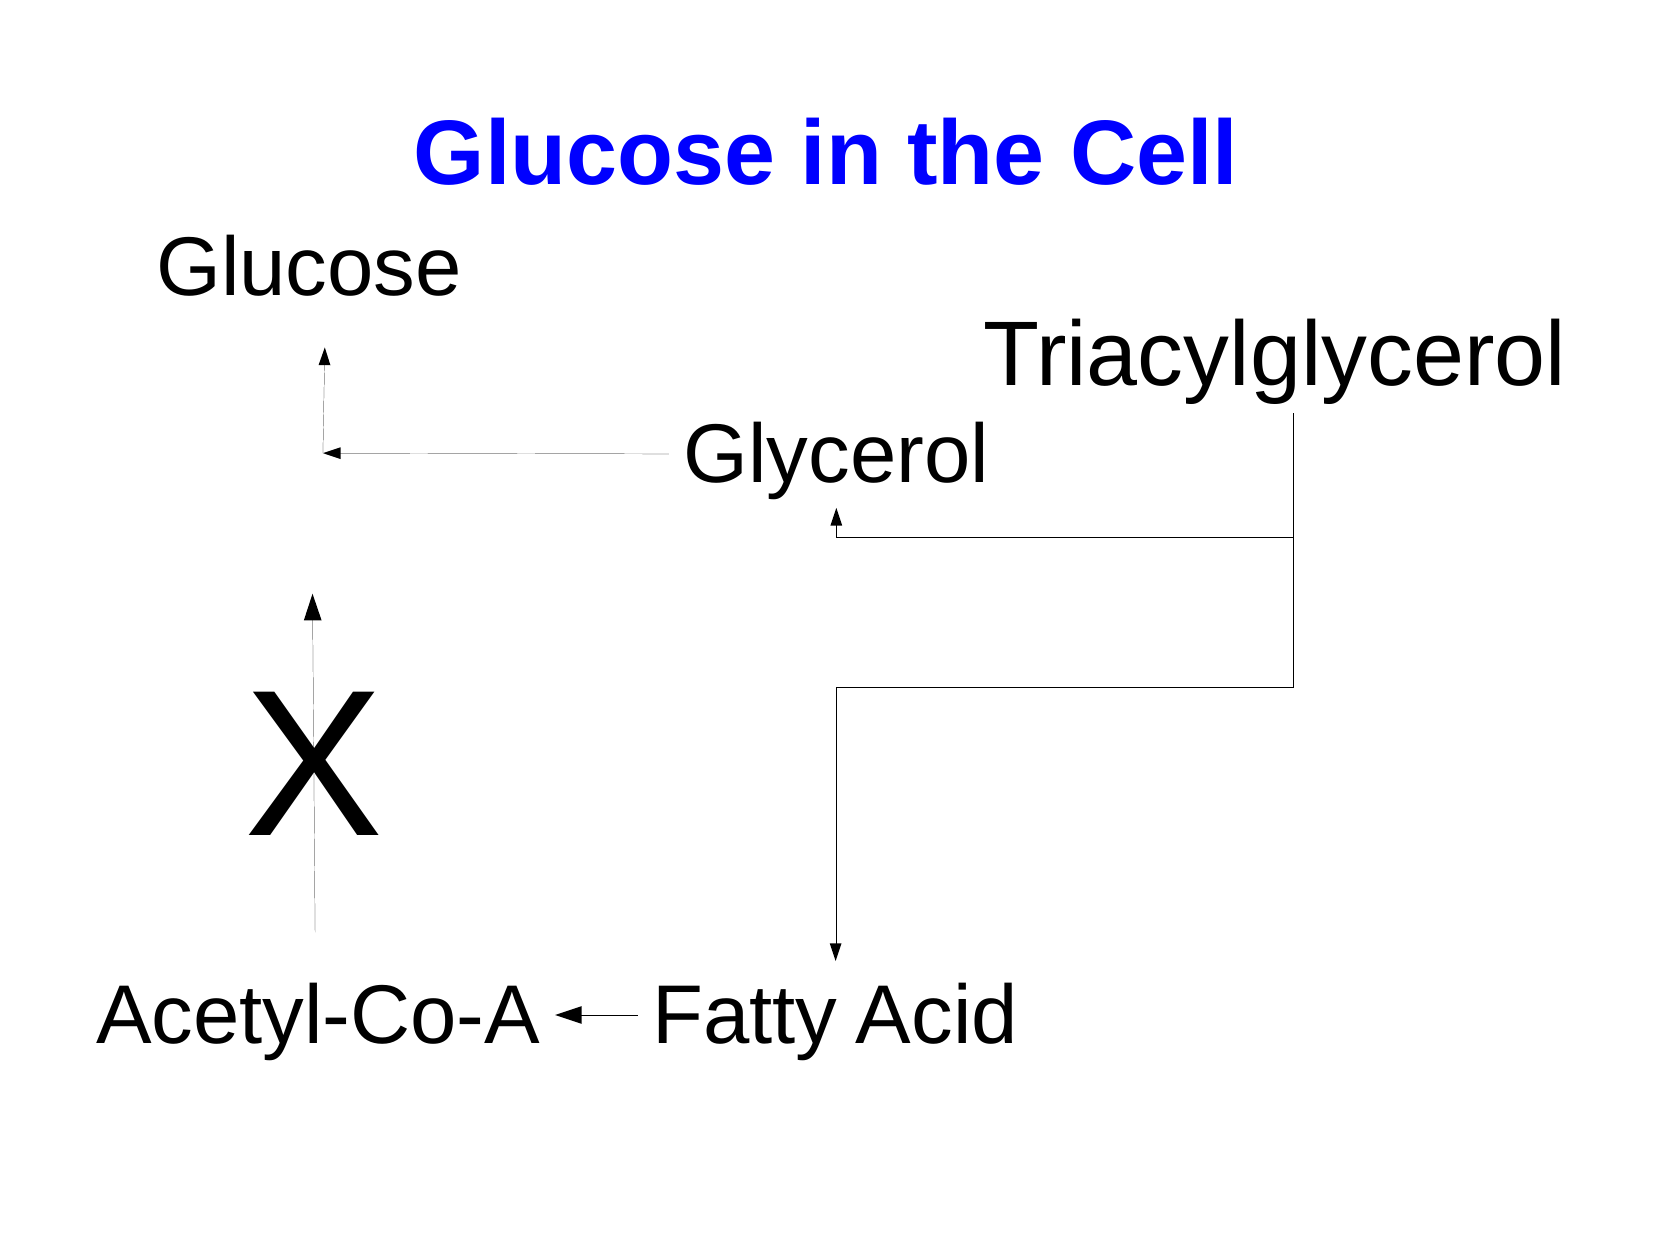

# Glucose in the Cell
Glucose
Triacylglycerol
Glycerol
Acetyl-Co-A
Fatty Acid